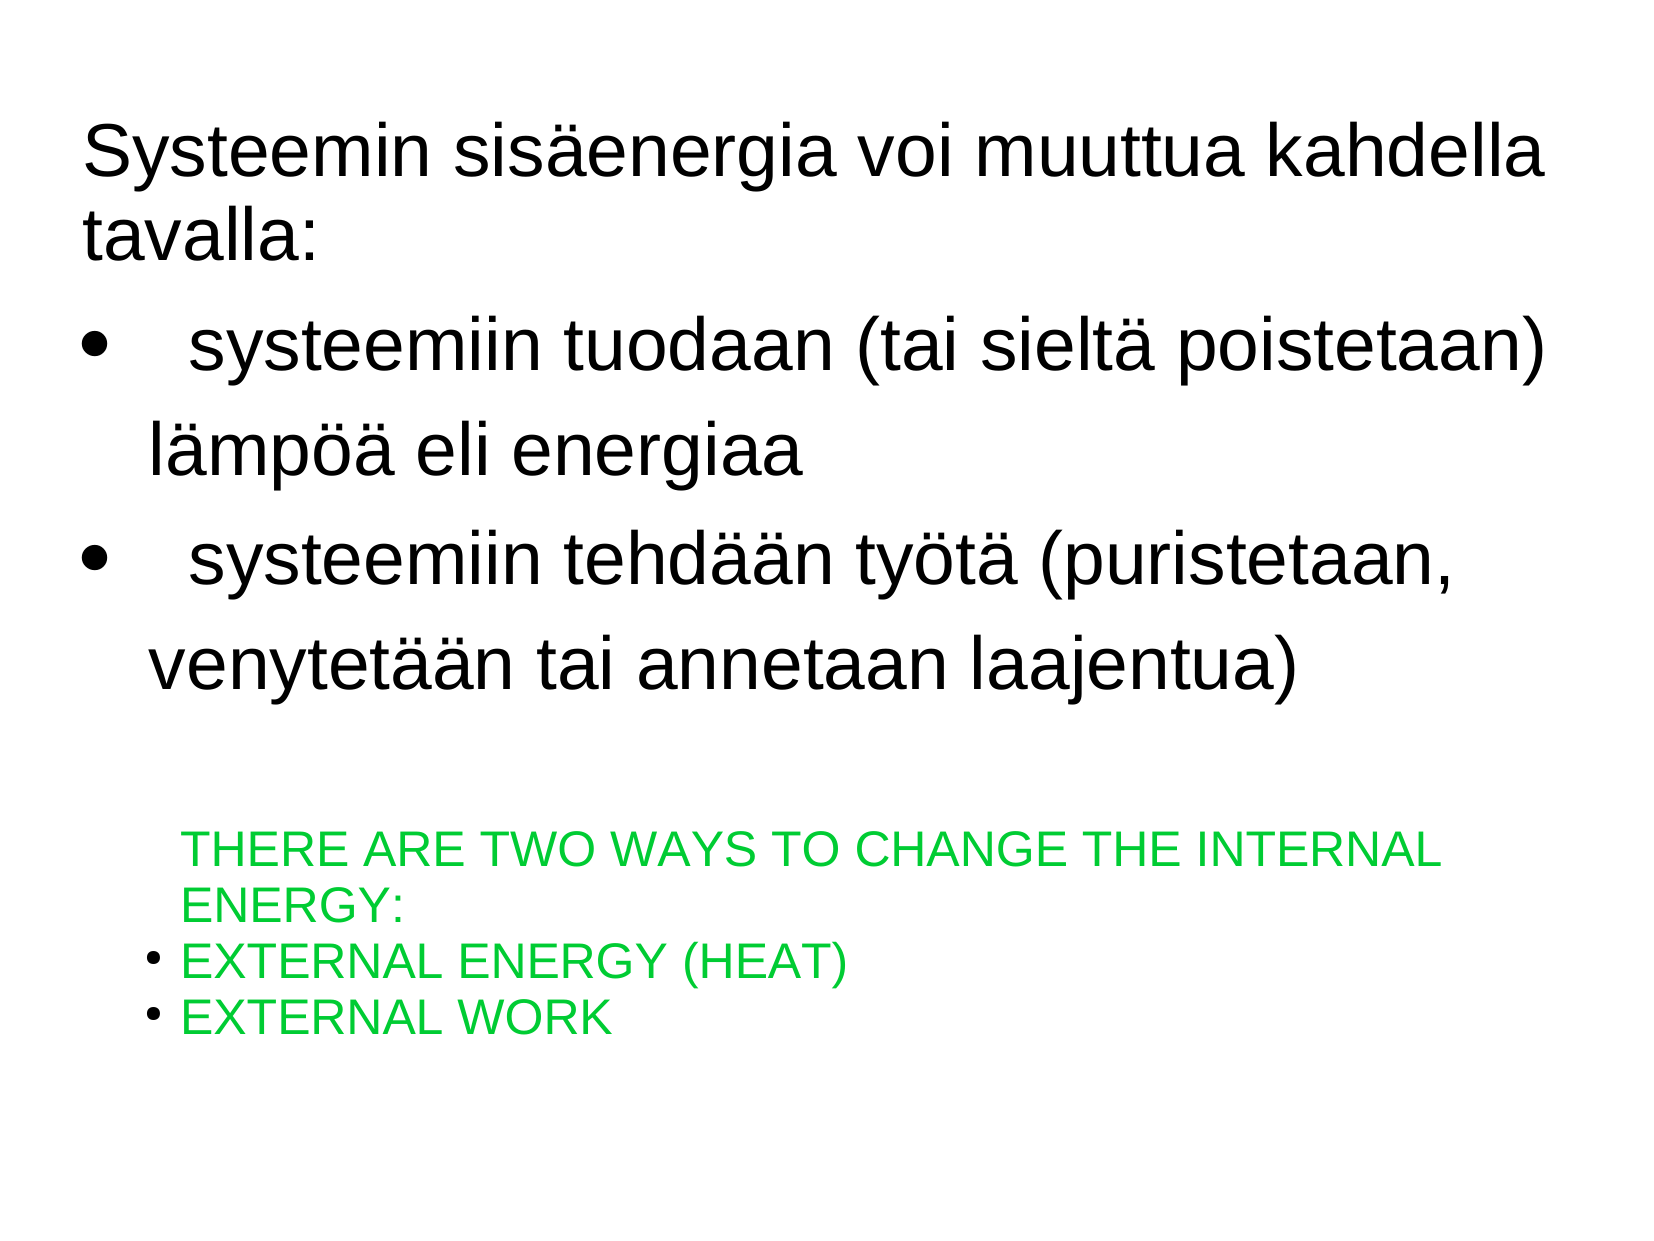

Systeemin sisäenergia voi muuttua kahdella tavalla:
systeemiin tuodaan (tai sieltä poistetaan) lämpöä eli energiaa
systeemiin tehdään työtä (puristetaan, venytetään tai annetaan laajentua)
THERE ARE TWO WAYS TO CHANGE THE INTERNAL ENERGY:
EXTERNAL ENERGY (HEAT)
EXTERNAL WORK